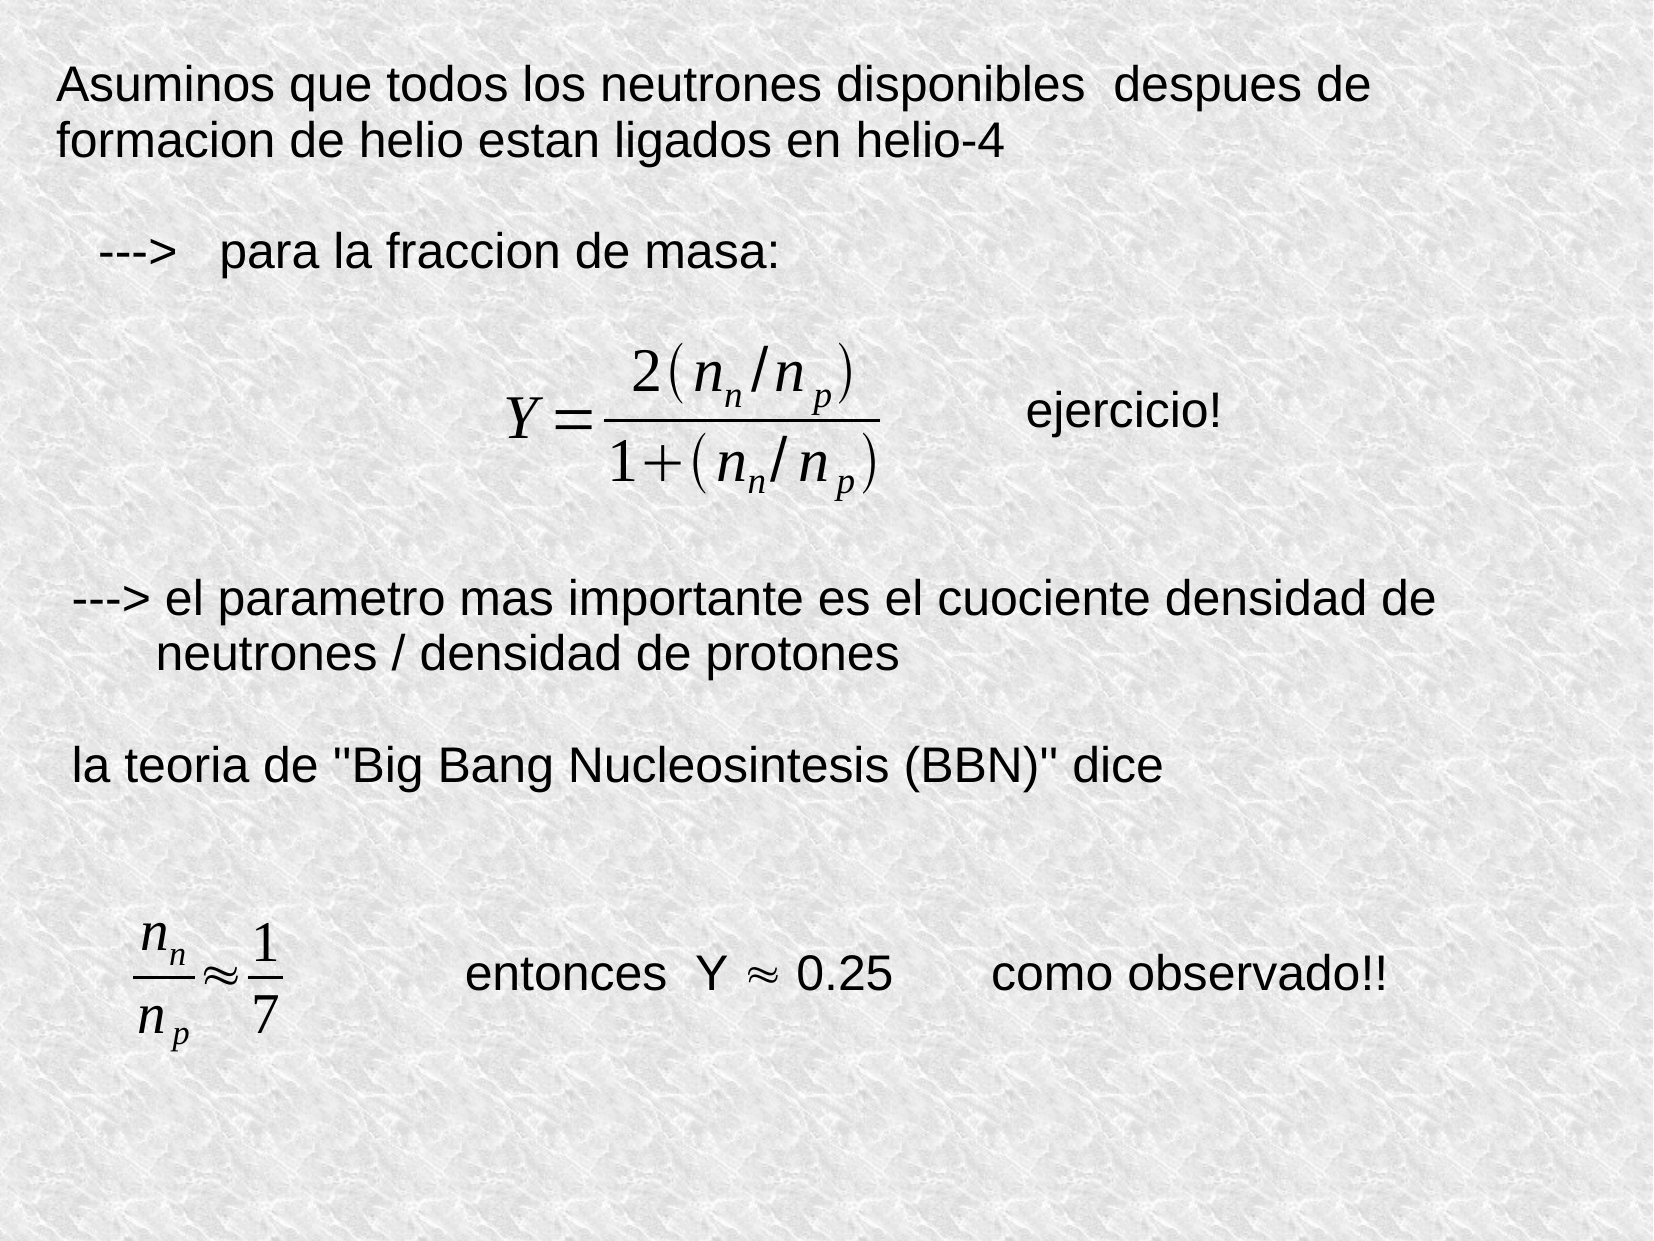

Asuminos que todos los neutrones disponibles despues de
formacion de helio estan ligados en helio-4
 ---> para la fraccion de masa:
ejercicio!
---> el parametro mas importante es el cuociente densidad de
 neutrones / densidad de protones
la teoria de ''Big Bang Nucleosintesis (BBN)'' dice
entonces Y ≈ 0.25 como observado!!